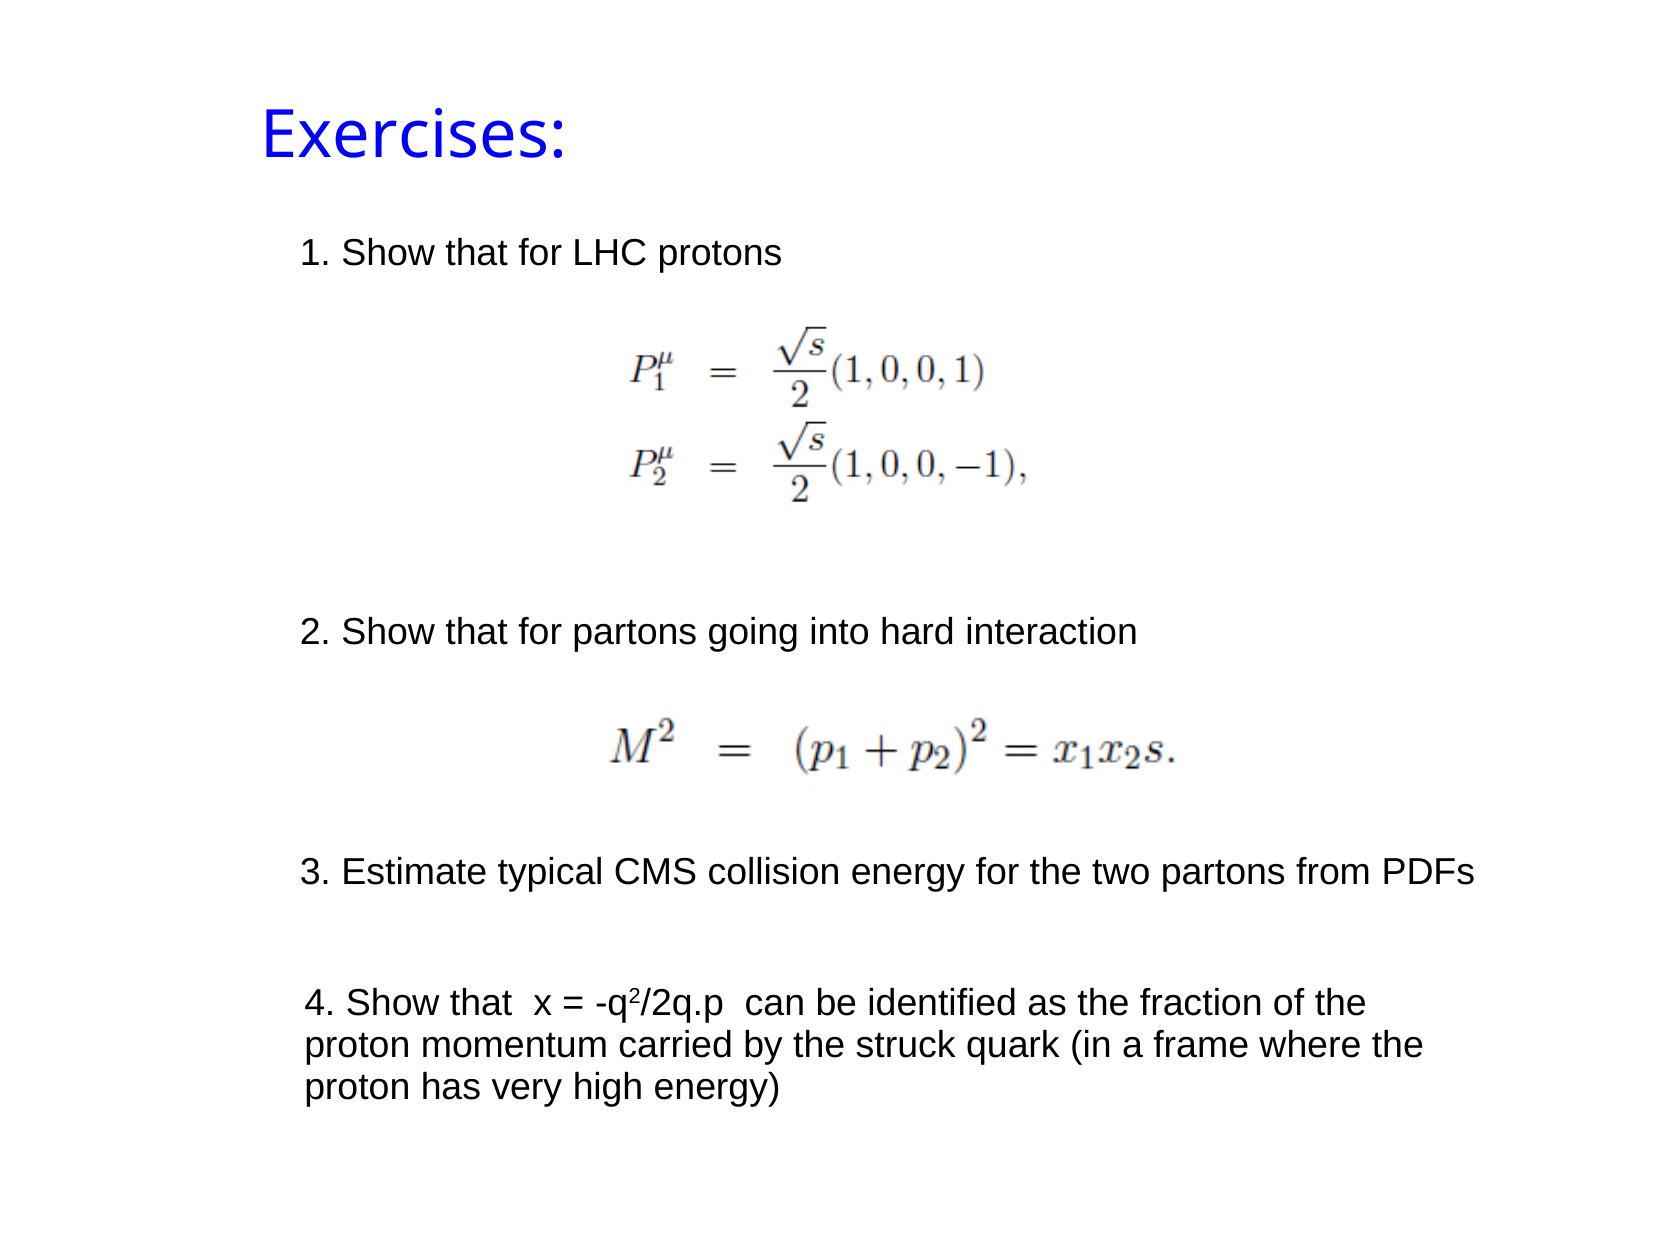

Exercises:
1. Show that for LHC protons
2. Show that for partons going into hard interaction
3. Estimate typical CMS collision energy for the two partons from PDFs
4. Show that x = -q2/2q.p can be identified as the fraction of the proton momentum carried by the struck quark (in a frame where the proton has very high energy)